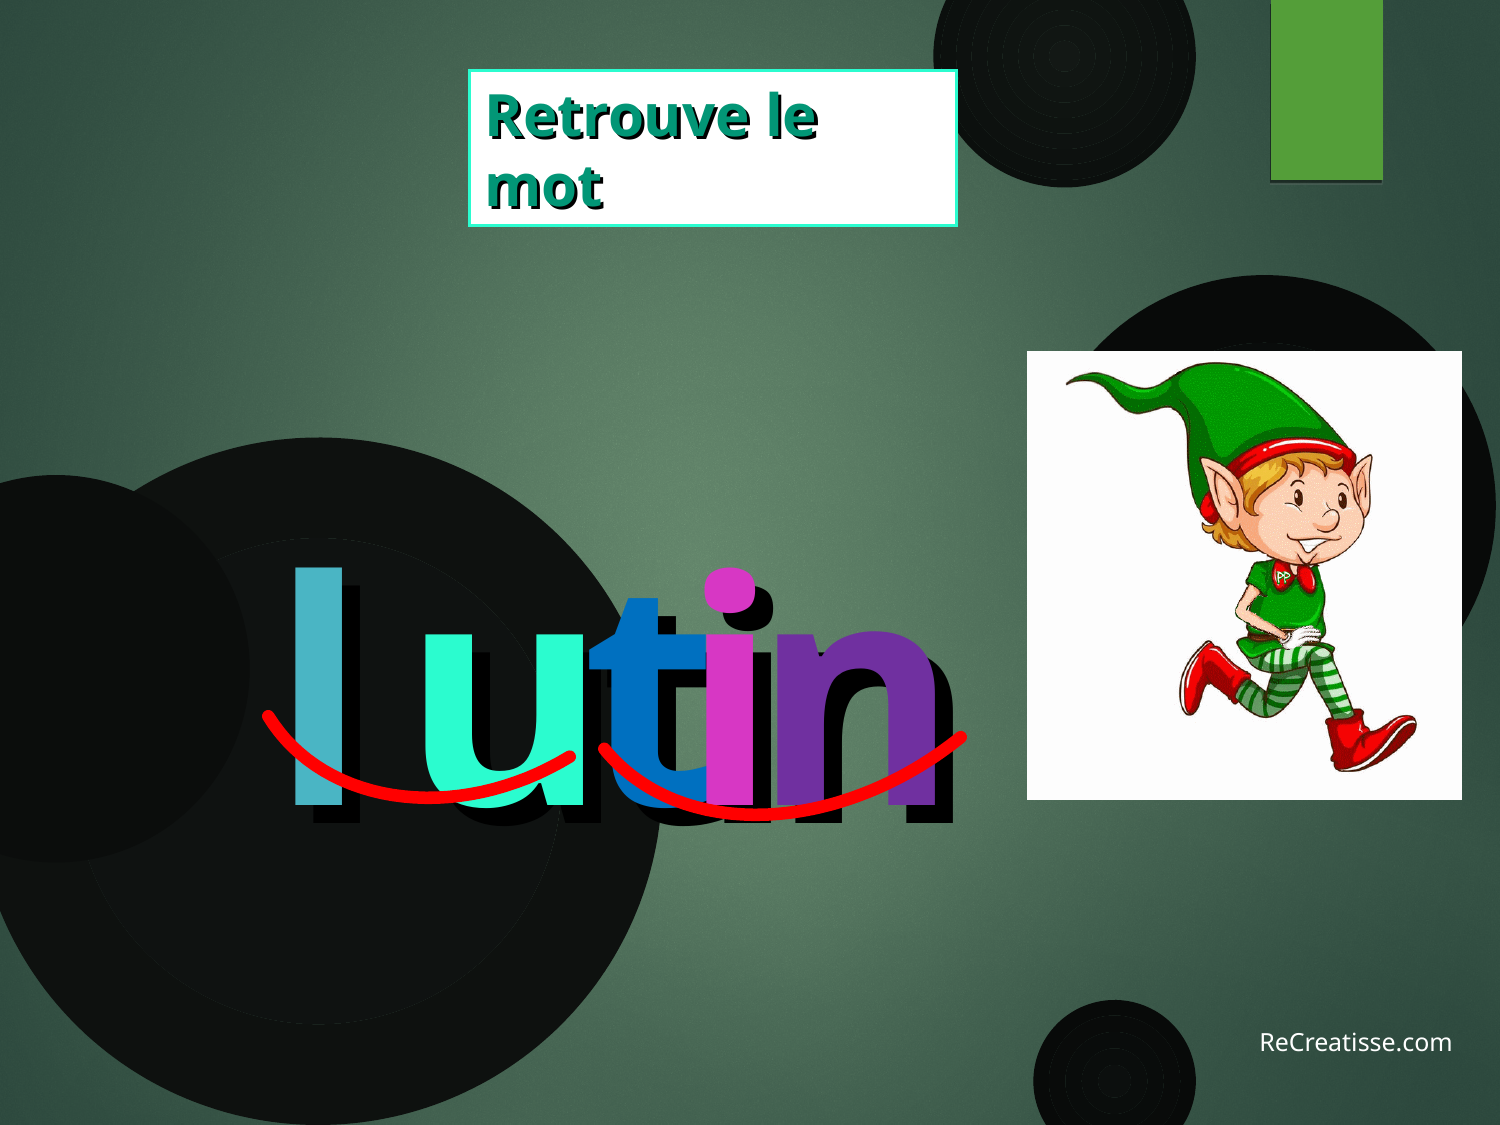

Retrouve le mot
l
u
t
i
n
ReCreatisse.com